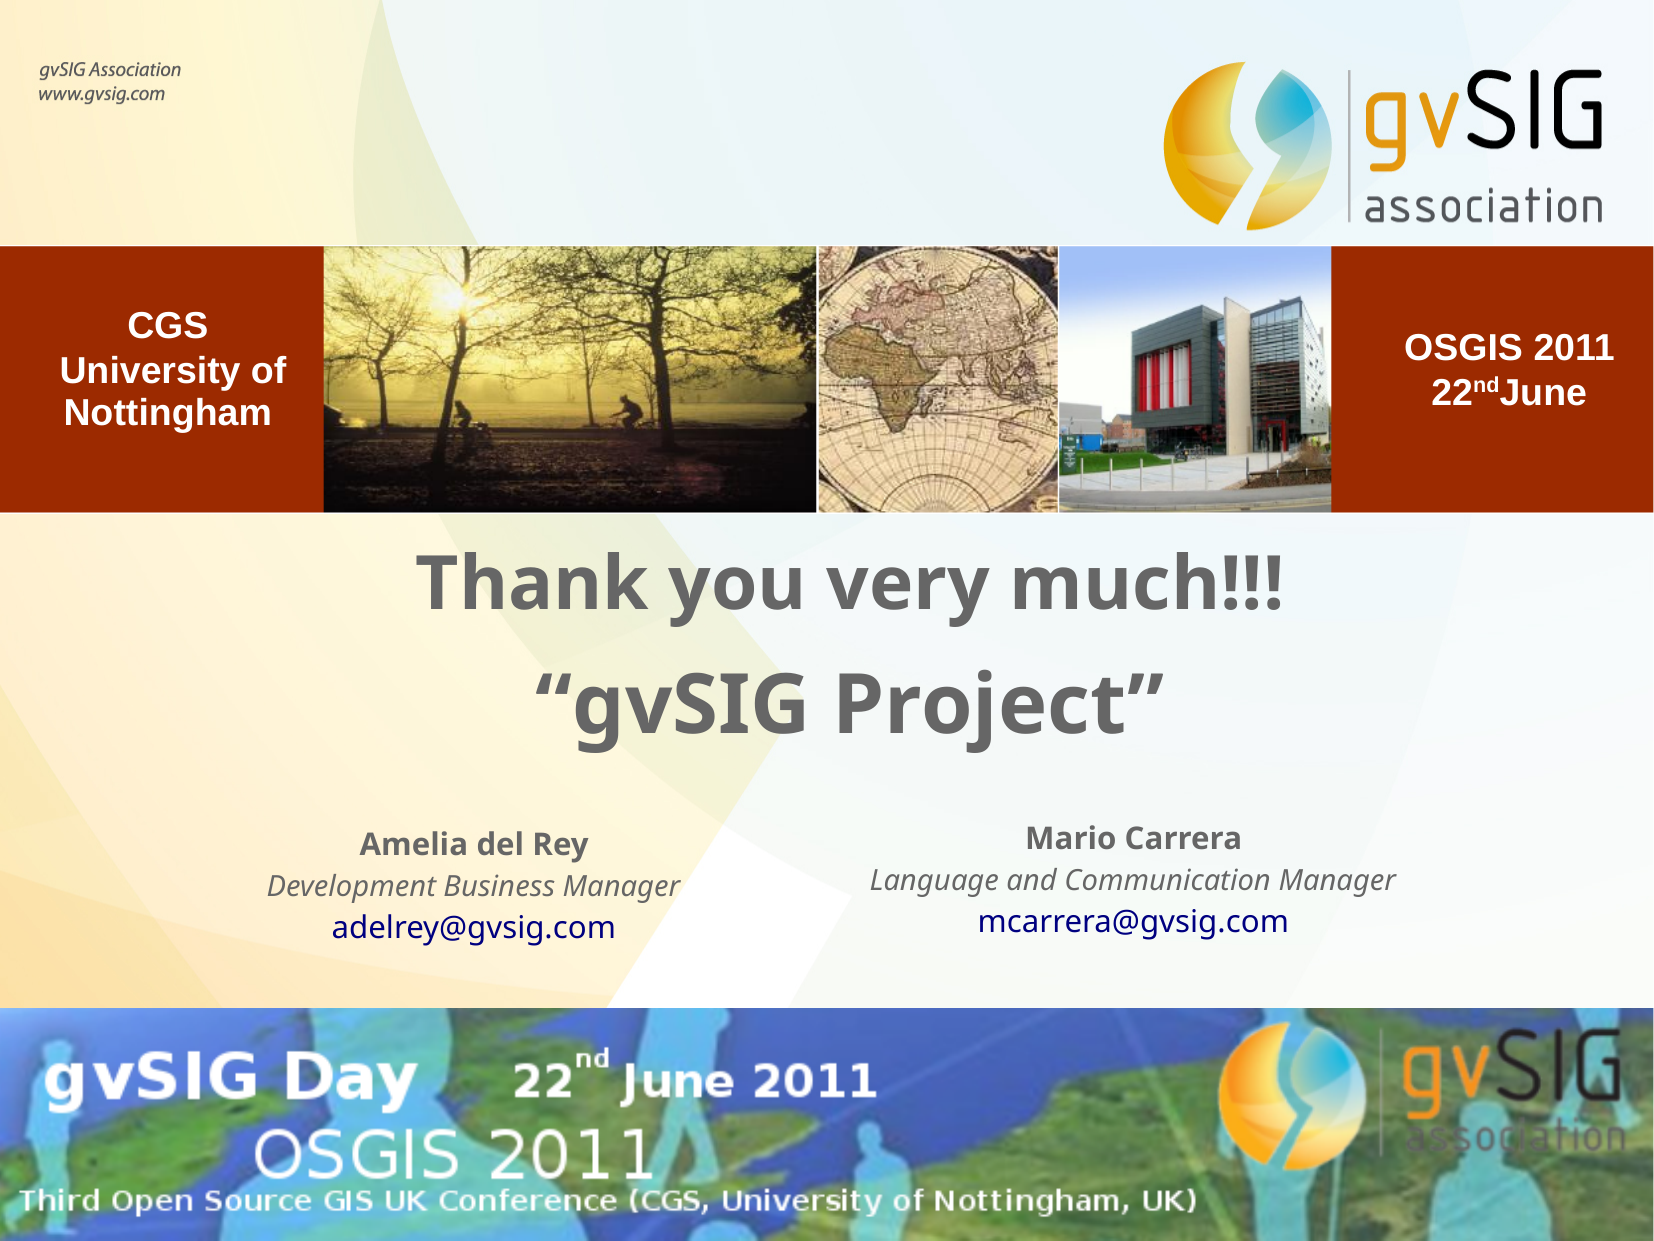

CGS
 University of Nottingham
OSGIS 2011
 22ndJune
Thank you very much!!!
# “gvSIG Project”
Mario Carrera
Language and Communication Manager
mcarrera@gvsig.com
Amelia del Rey
Development Business Manager
adelrey@gvsig.com
OSGIS 2011, Centre for Geospatial Science, University of Nottingham
 22ndJune 2011